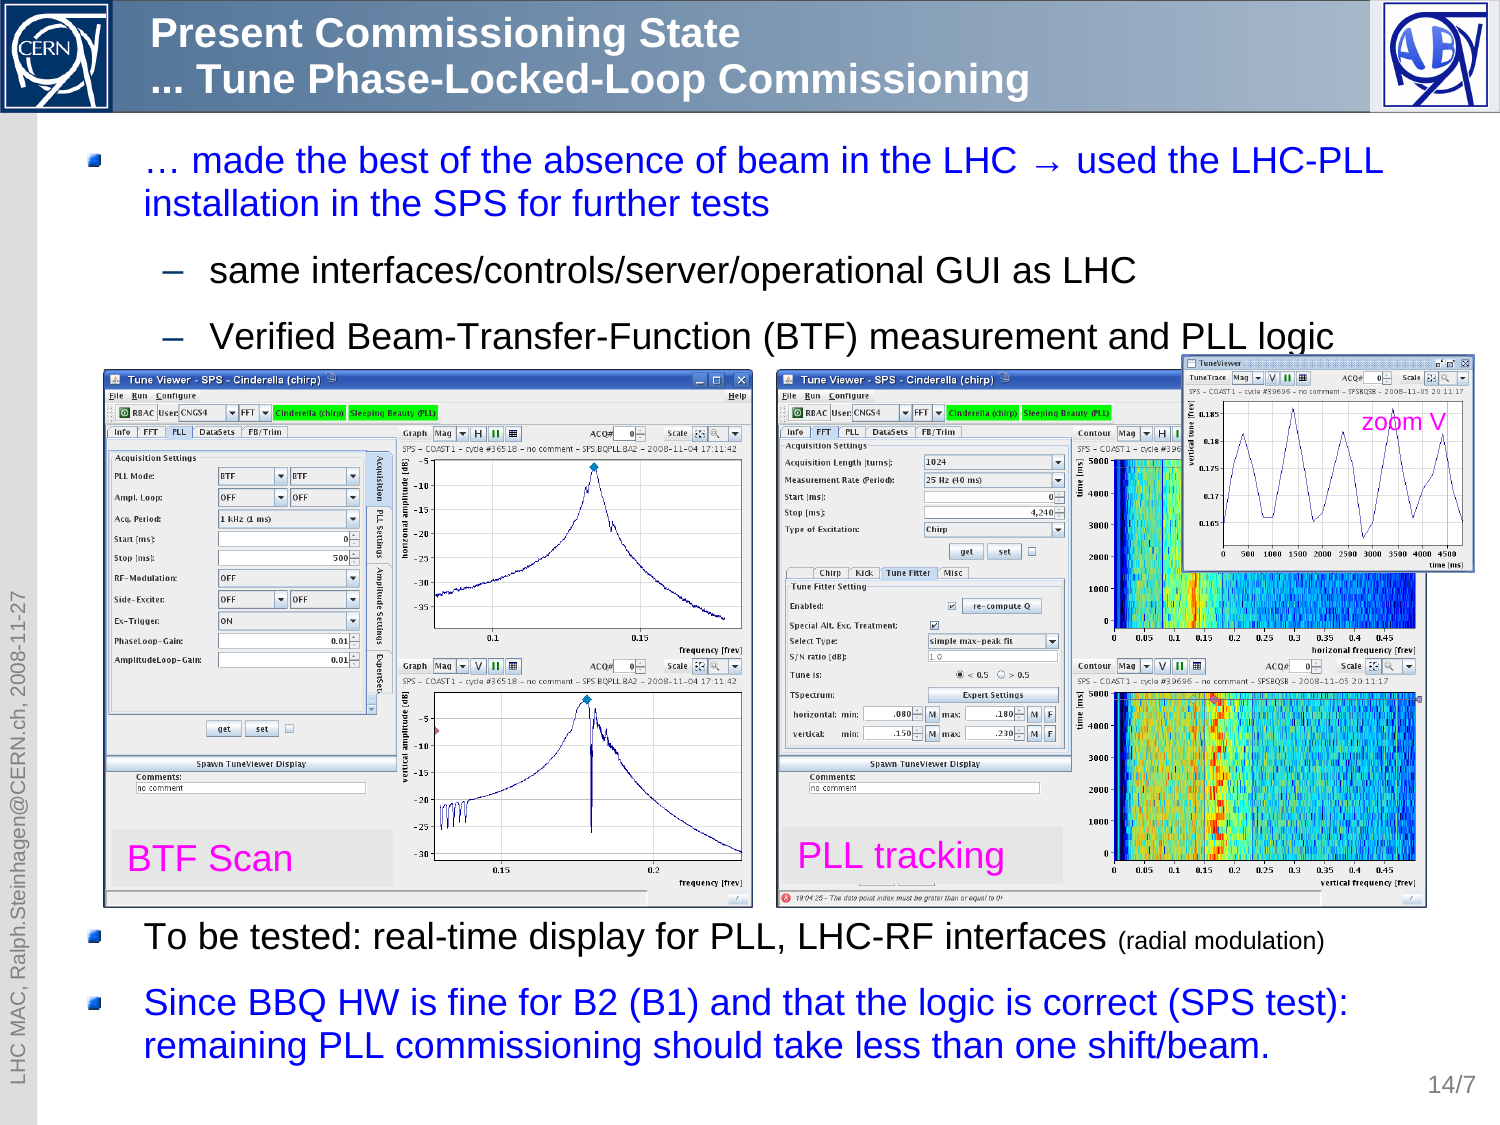

# Present Commissioning State ... Tune Phase-Locked-Loop Commissioning
… made the best of the absence of beam in the LHC → used the LHC-PLL installation in the SPS for further tests
same interfaces/controls/server/operational GUI as LHC
Verified Beam-Transfer-Function (BTF) measurement and PLL logic
To be tested: real-time display for PLL, LHC-RF interfaces (radial modulation)
Since BBQ HW is fine for B2 (B1) and that the logic is correct (SPS test): remaining PLL commissioning should take less than one shift/beam.
zoom V
PLL tracking
BTF Scan